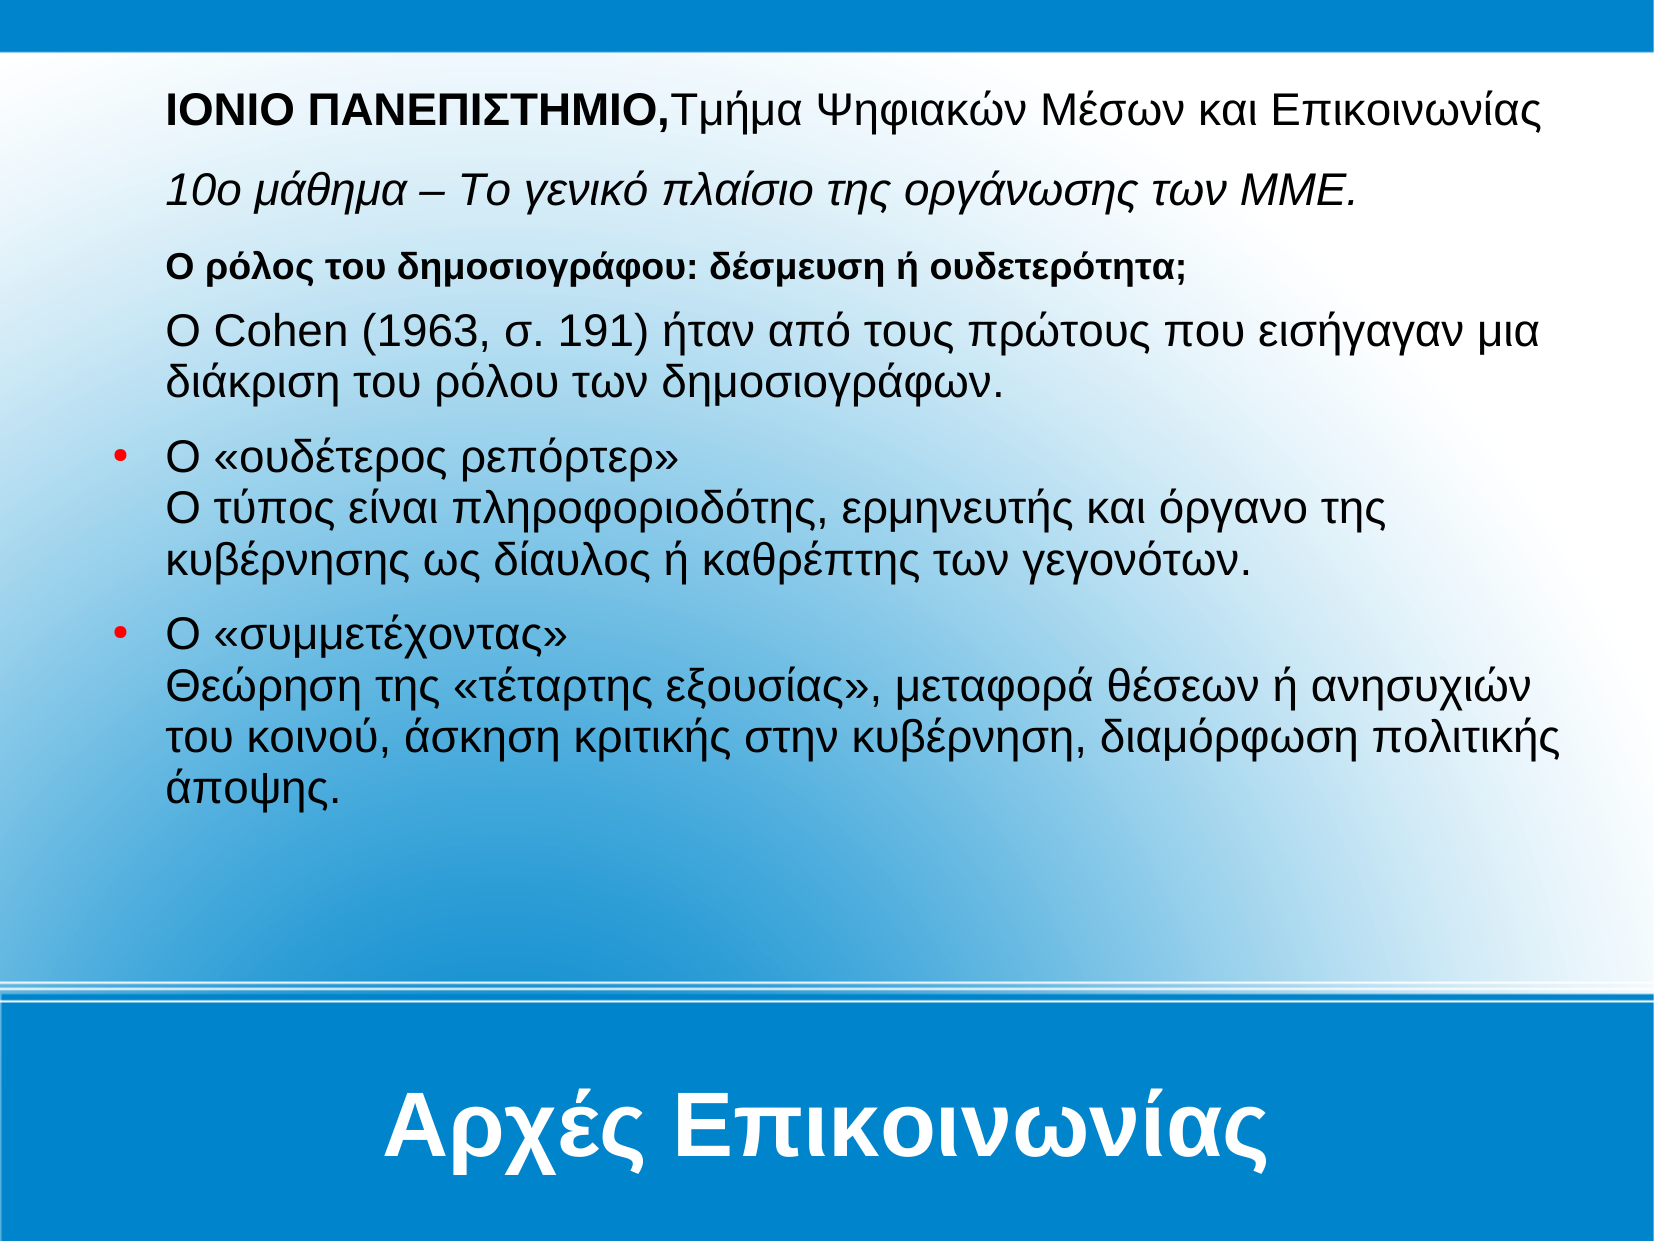

ΙΟΝΙΟ ΠΑΝΕΠΙΣΤΗΜΙΟ,Τμήμα Ψηφιακών Μέσων και Επικοινωνίας
10ο μάθημα – Το γενικό πλαίσιο της οργάνωσης των ΜΜΕ.
Ο ρόλος του δημοσιογράφου: δέσμευση ή ουδετερότητα;
Ο Cohen (1963, σ. 191) ήταν από τους πρώτους που εισήγαγαν μια διάκριση του ρόλου των δημοσιογράφων.
Ο «ουδέτερος ρεπόρτερ»
Ο τύπος είναι πληροφοριοδότης, ερμηνευτής και όργανο της κυβέρνησης ως δίαυλος ή καθρέπτης των γεγονότων.
Ο «συμμετέχοντας»
Θεώρηση της «τέταρτης εξουσίας», μεταφορά θέσεων ή ανησυχιών του κοινού, άσκηση κριτικής στην κυβέρνηση, διαμόρφωση πολιτικής άποψης.
# Αρχές Επικοινωνίας